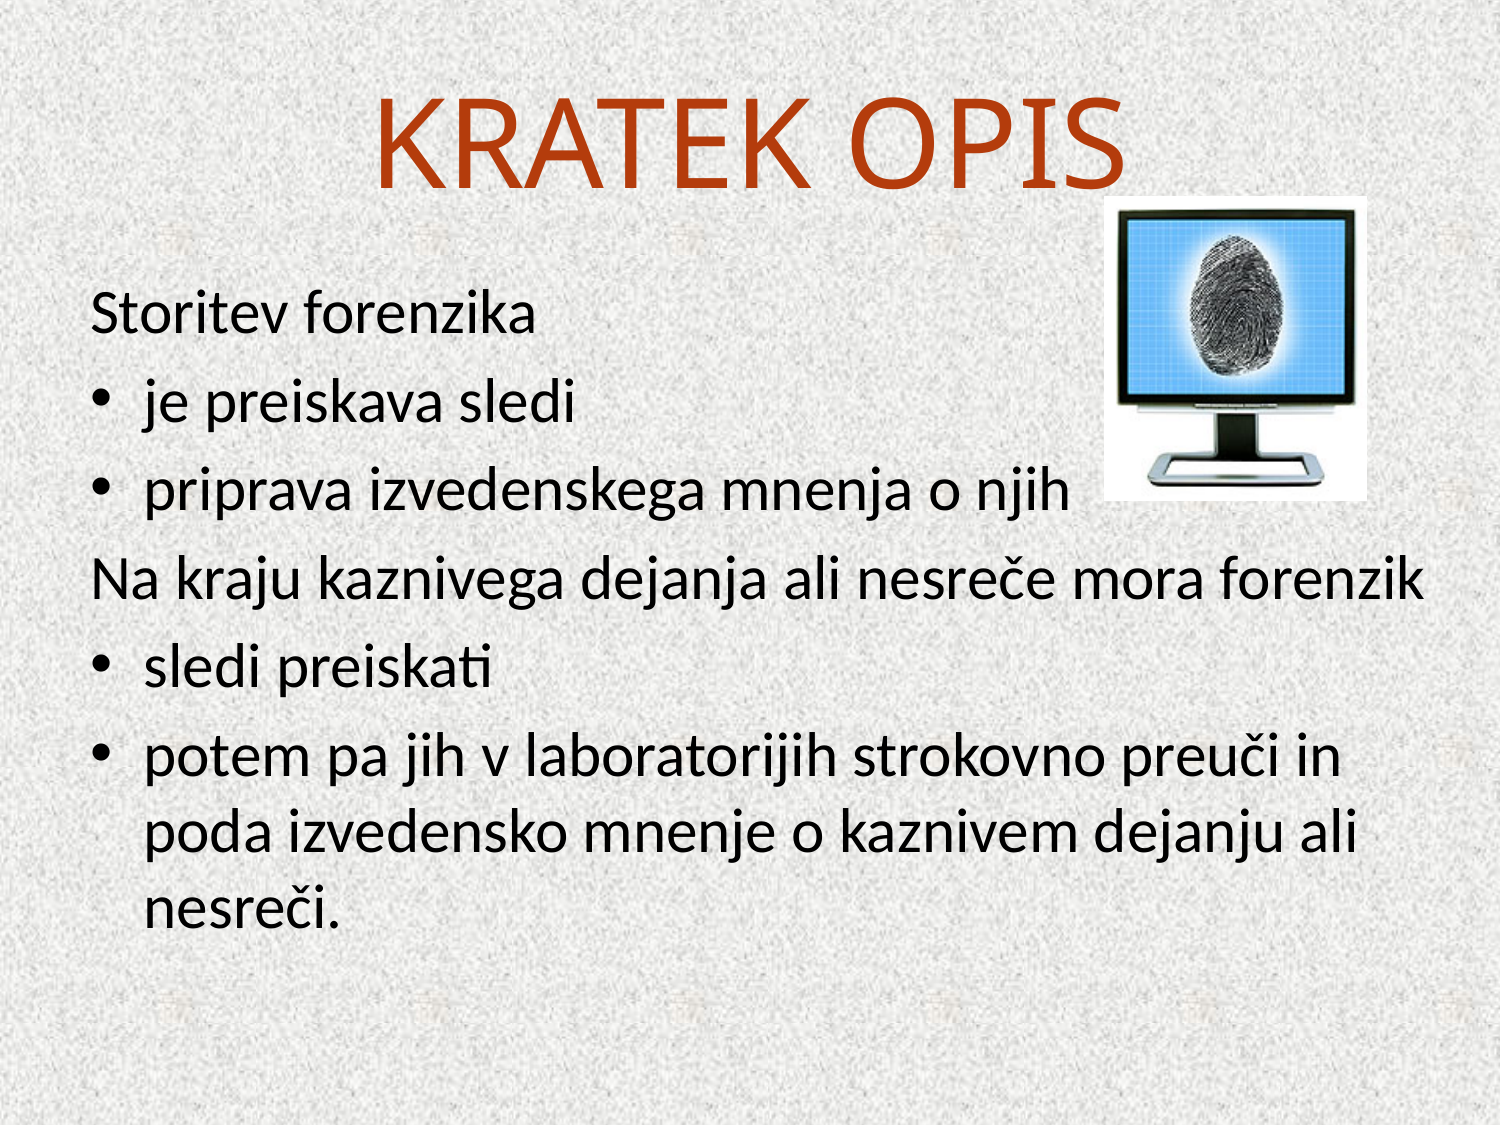

# KRATEK OPIS
Storitev forenzika
je preiskava sledi
priprava izvedenskega mnenja o njih
Na kraju kaznivega dejanja ali nesreče mora forenzik
sledi preiskati
potem pa jih v laboratorijih strokovno preuči in poda izvedensko mnenje o kaznivem dejanju ali nesreči.